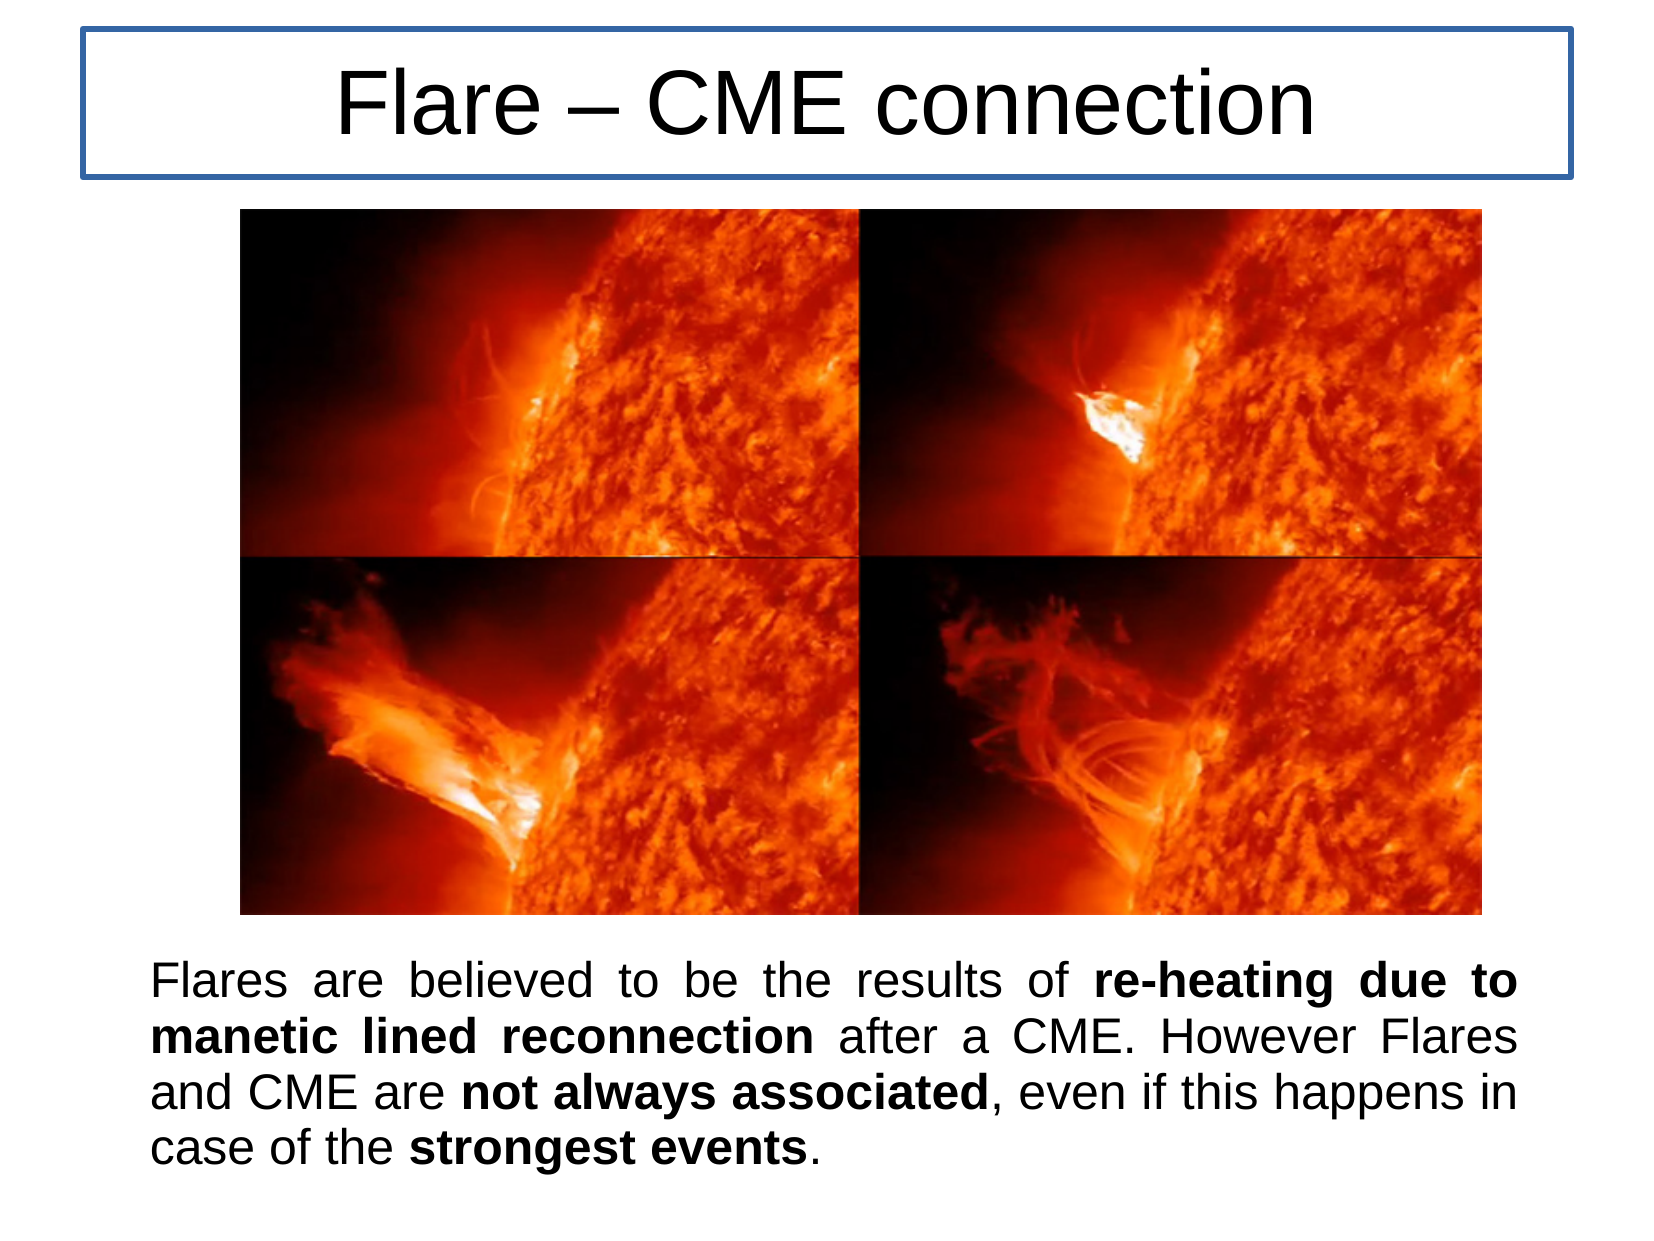

# Flare – CME connection
Flares are believed to be the results of re-heating due to manetic lined reconnection after a CME. However Flares and CME are not always associated, even if this happens in case of the strongest events.